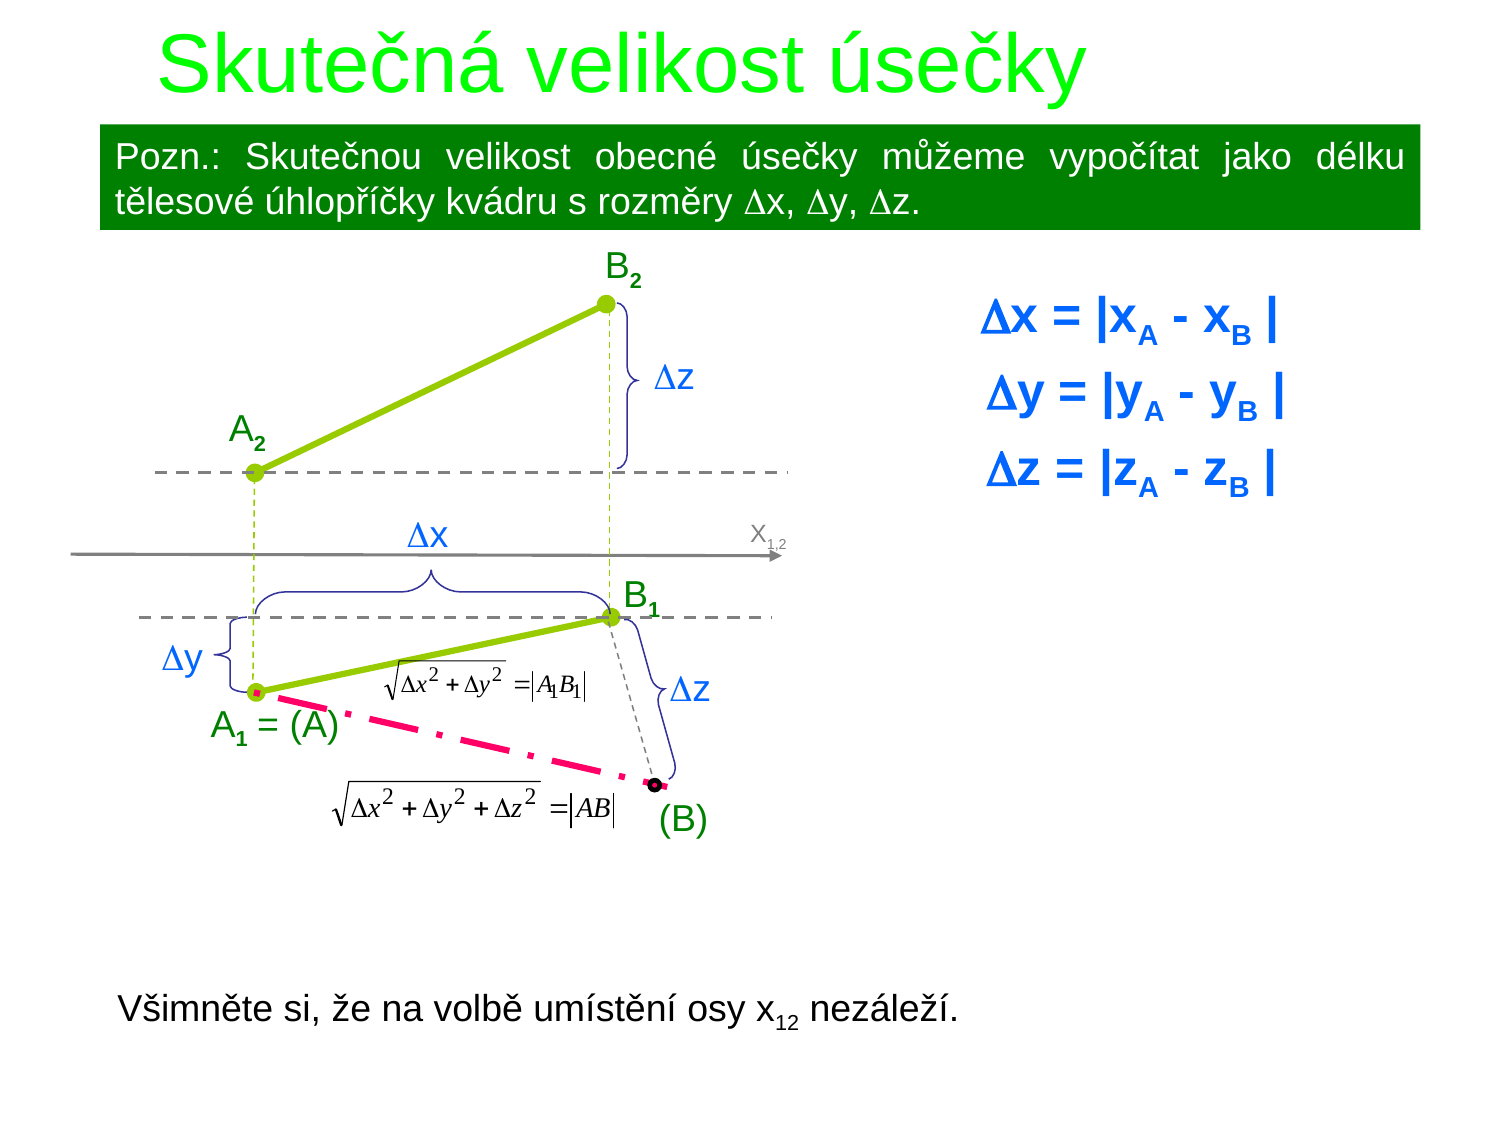

Skutečná velikost úsečky
Pozn.: Skutečnou velikost obecné úsečky můžeme vypočítat jako délku tělesové úhlopříčky kvádru s rozměry x, y, z.
B2
x = |xA - xB |
z
y = |yA - yB |
A2
z = |zA - zB |
x
X1,2
B1
y
z
A1
= (A)
(B)
Všimněte si, že na volbě umístění osy x12 nezáleží.